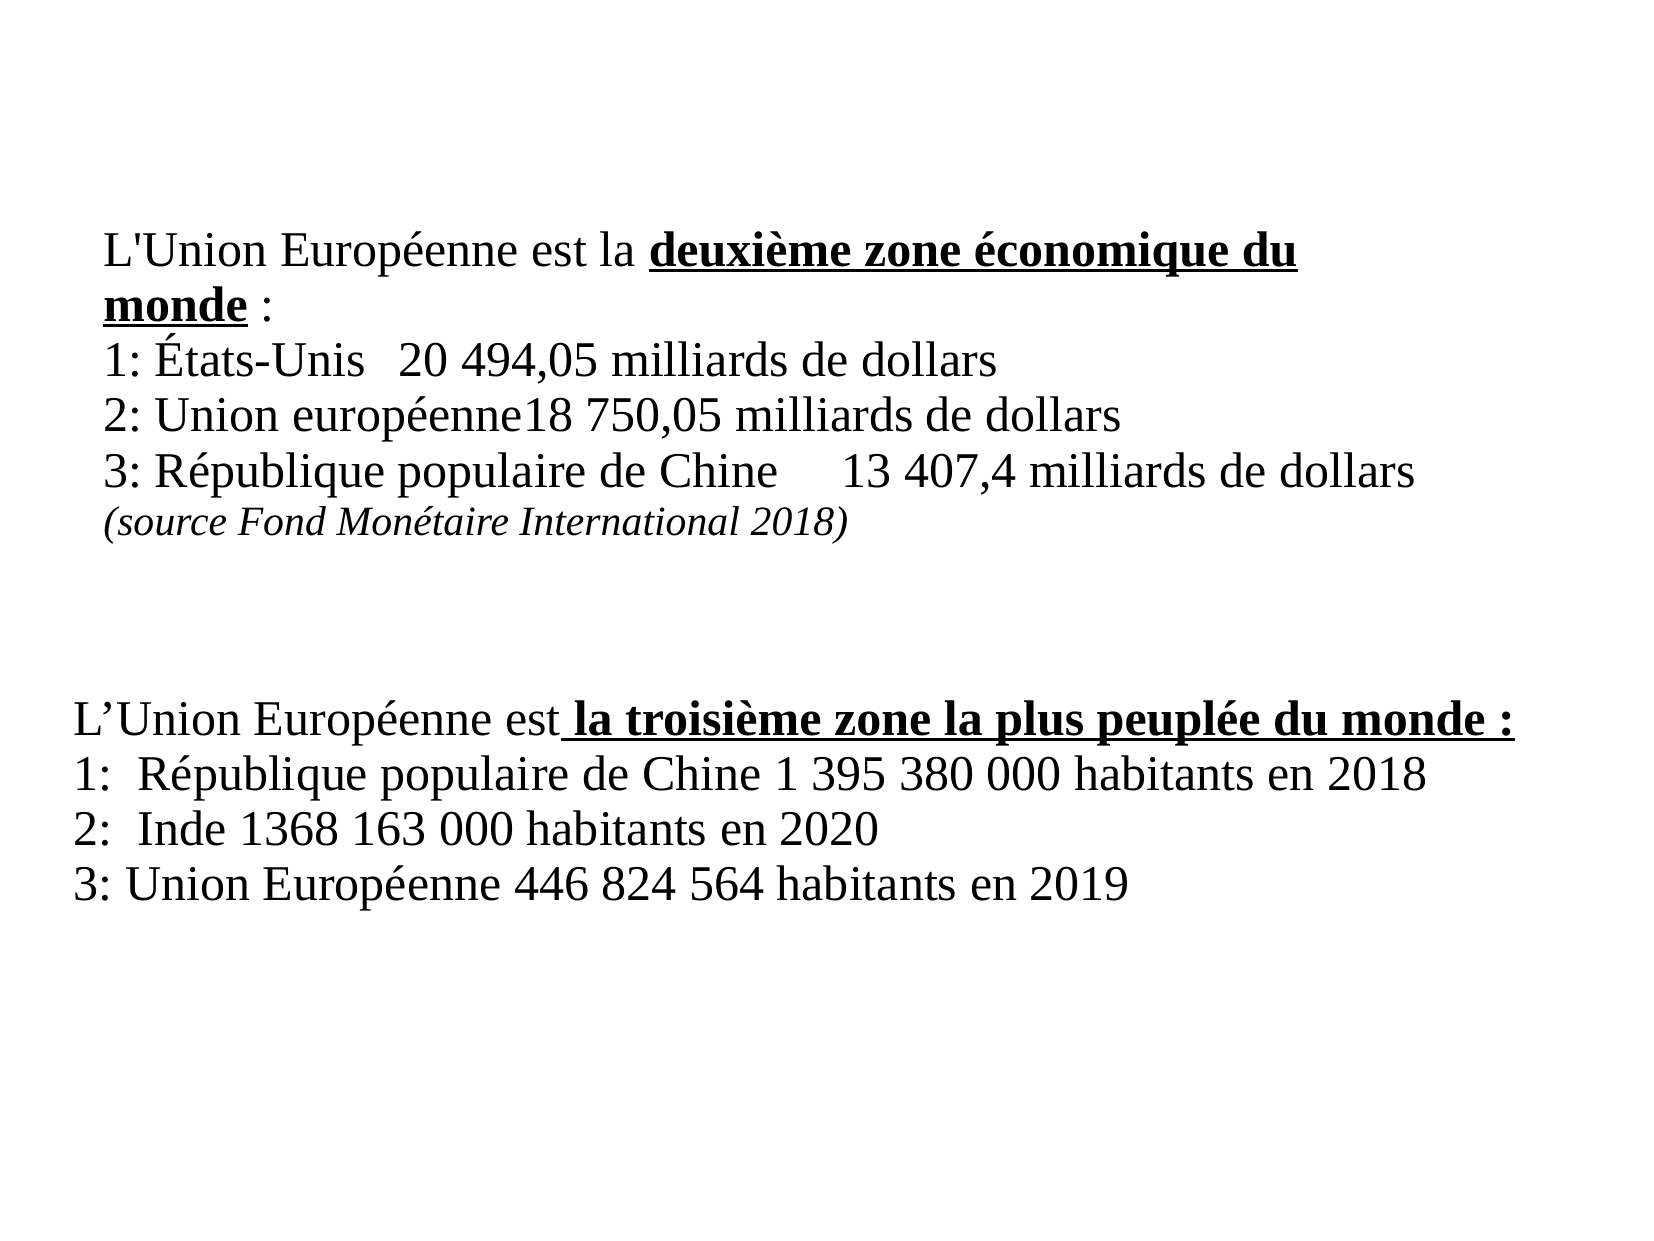

L'Union Européenne est la deuxième zone économique du monde :
1: États-Unis 	20 494,05 milliards de dollars
2: Union européenne18 750,05 milliards de dollars
3: République populaire de Chine	13 407,4 milliards de dollars
(source Fond Monétaire International 2018)
L’Union Européenne est la troisième zone la plus peuplée du monde :
1: République populaire de Chine 1 395 380 000 habitants en 2018
2: Inde 1368 163 000 habitants en 2020
3: Union Européenne 446 824 564 habitants en 2019